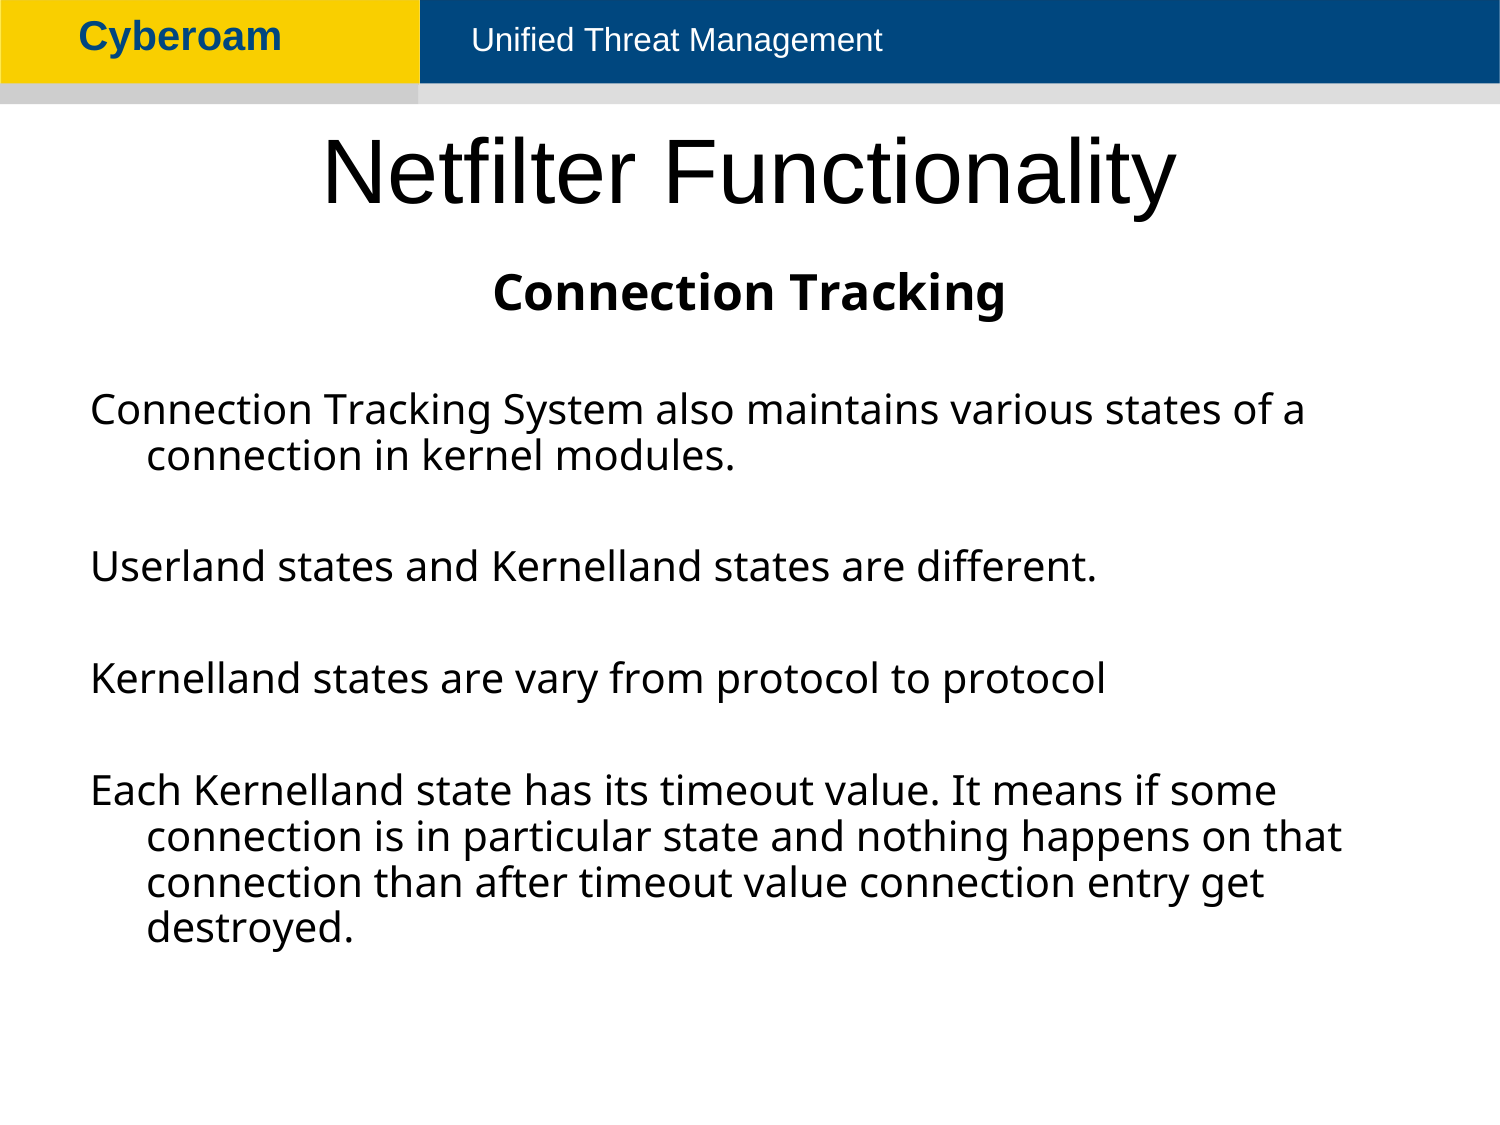

# Netfilter Functionality
Connection Tracking
Connection Tracking System also maintains various states of a connection in kernel modules.
Userland states and Kernelland states are different.
Kernelland states are vary from protocol to protocol
Each Kernelland state has its timeout value. It means if some connection is in particular state and nothing happens on that connection than after timeout value connection entry get destroyed.